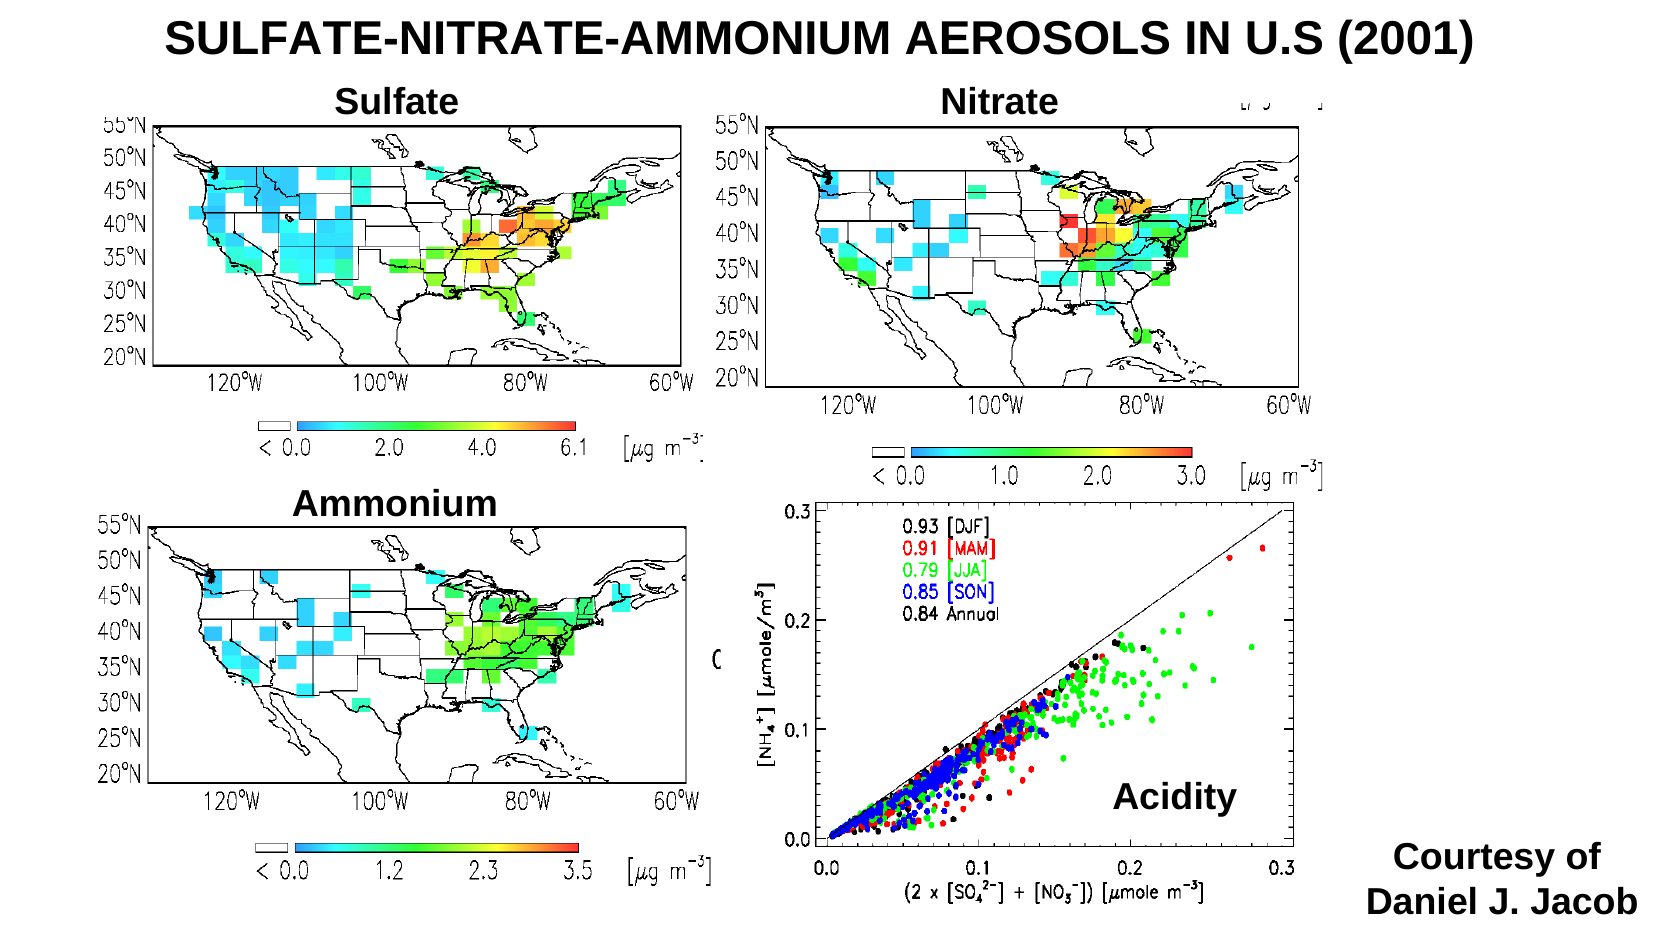

# SULFATE-NITRATE-AMMONIUM AEROSOLS IN U.S (2001)
Sulfate
Nitrate
Ammonium
Highest concentrations in industrial Midwest
(coal-fired power plants)
Acidity
Courtesy of
 Daniel J. Jacob